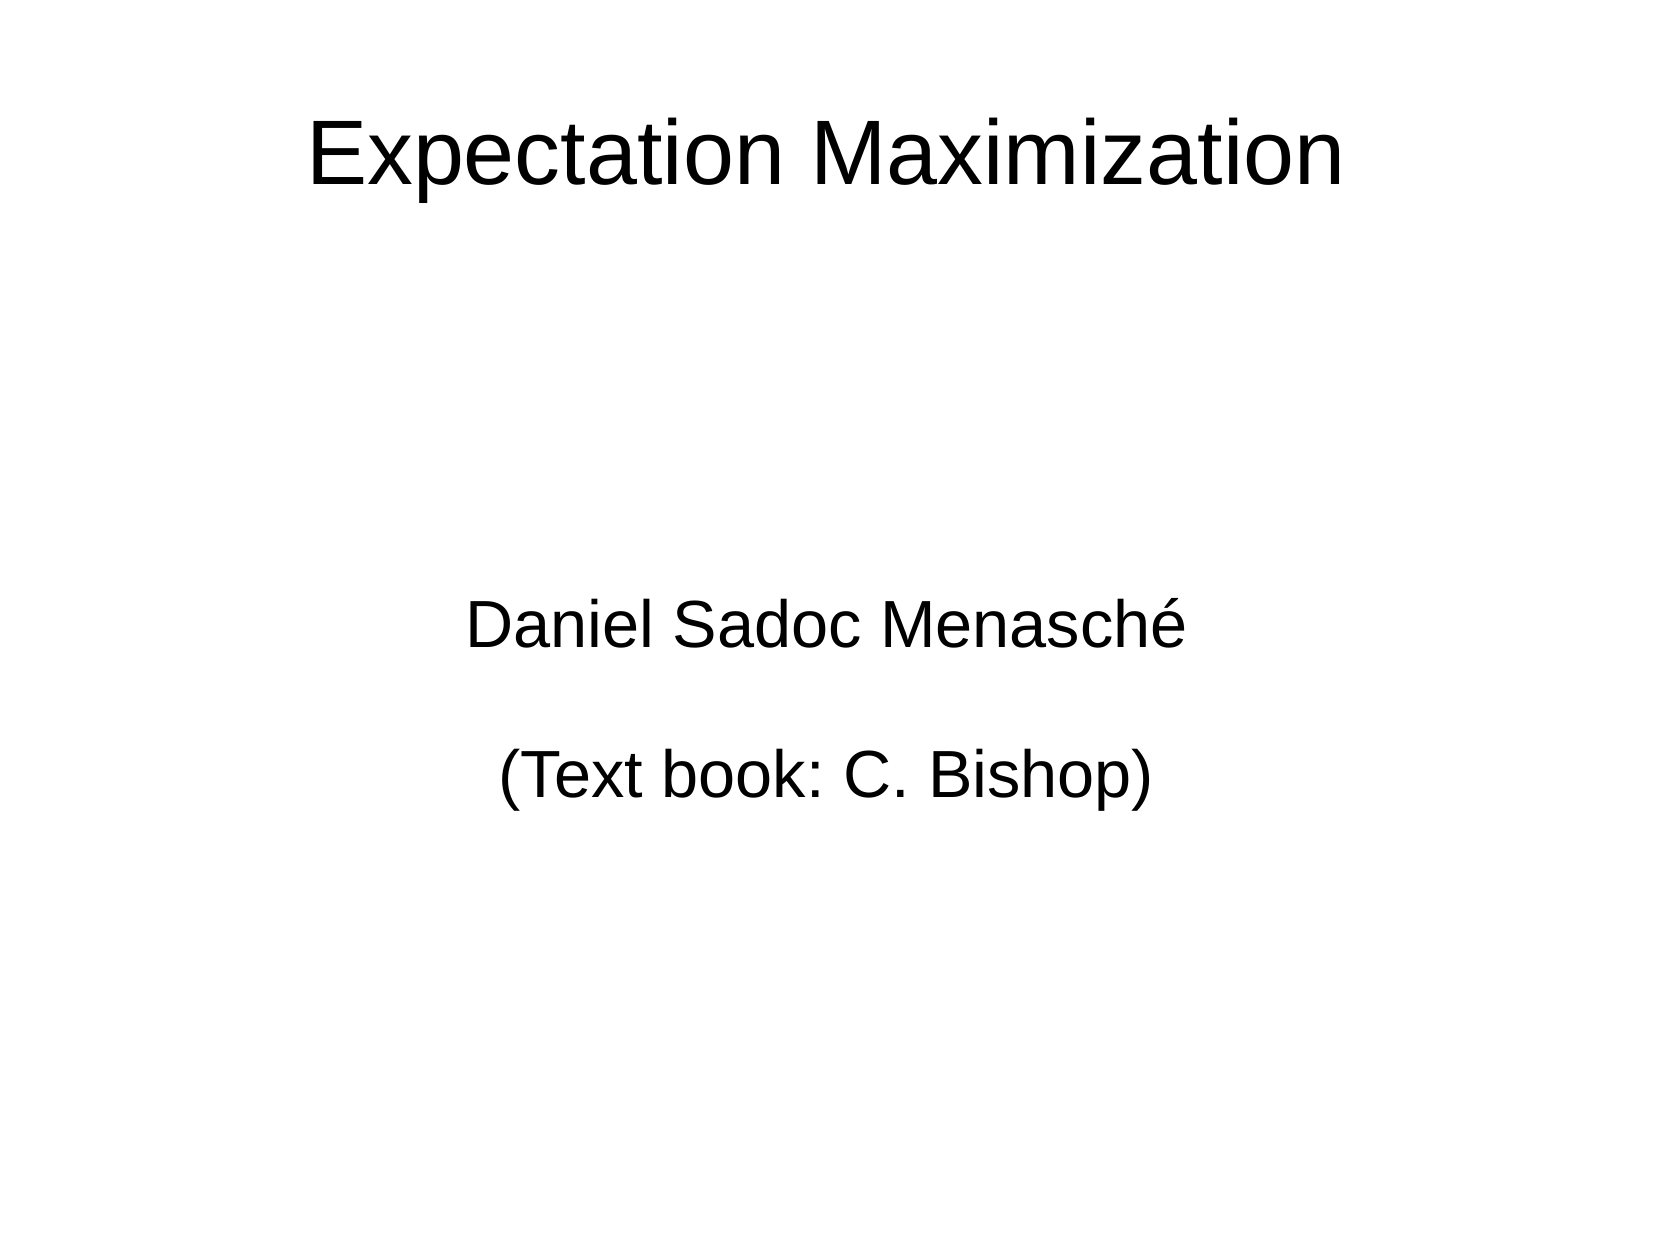

# Expectation Maximization
Daniel Sadoc Menasché
(Text book: C. Bishop)